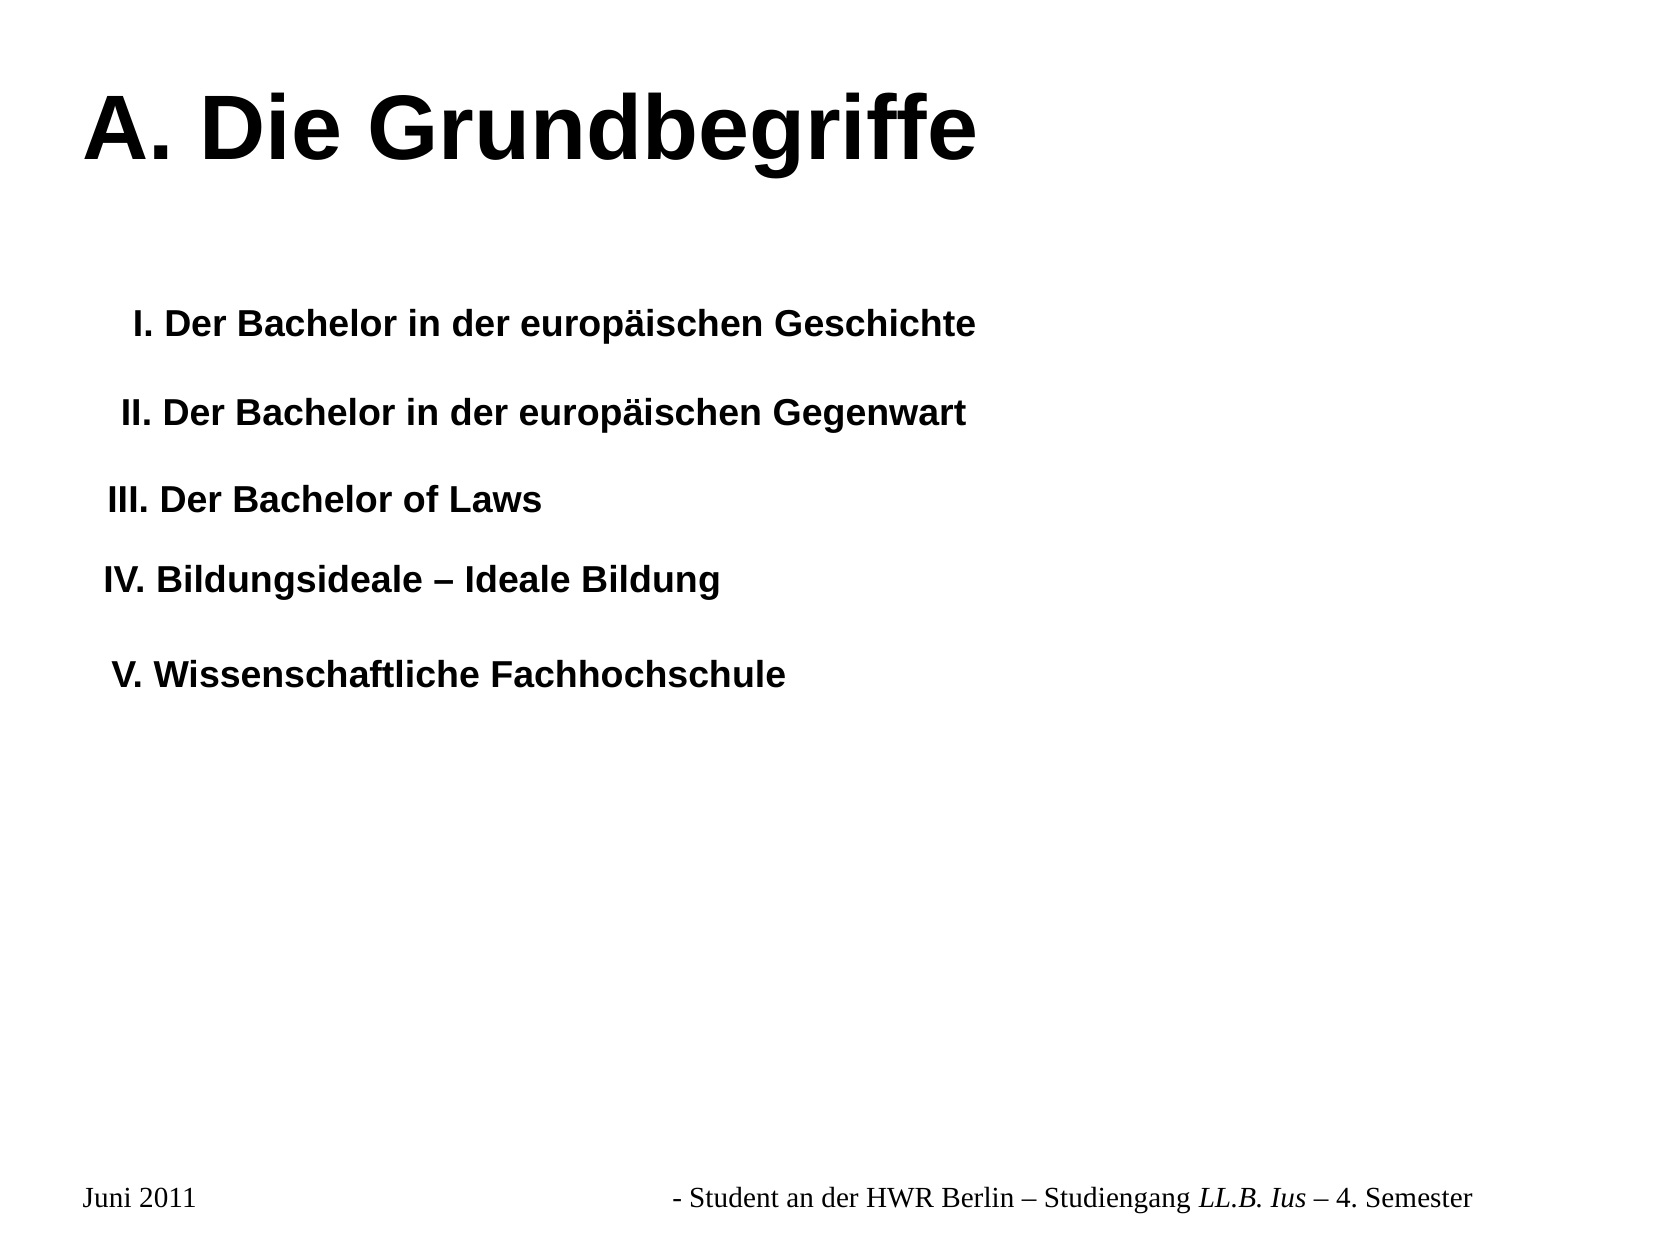

# A. Die Grundbegriffe
I. Der Bachelor in der europäischen Geschichte
II. Der Bachelor in der europäischen Gegenwart
III. Der Bachelor of Laws
 IV. Bildungsideale – Ideale Bildung
V. Wissenschaftliche Fachhochschule